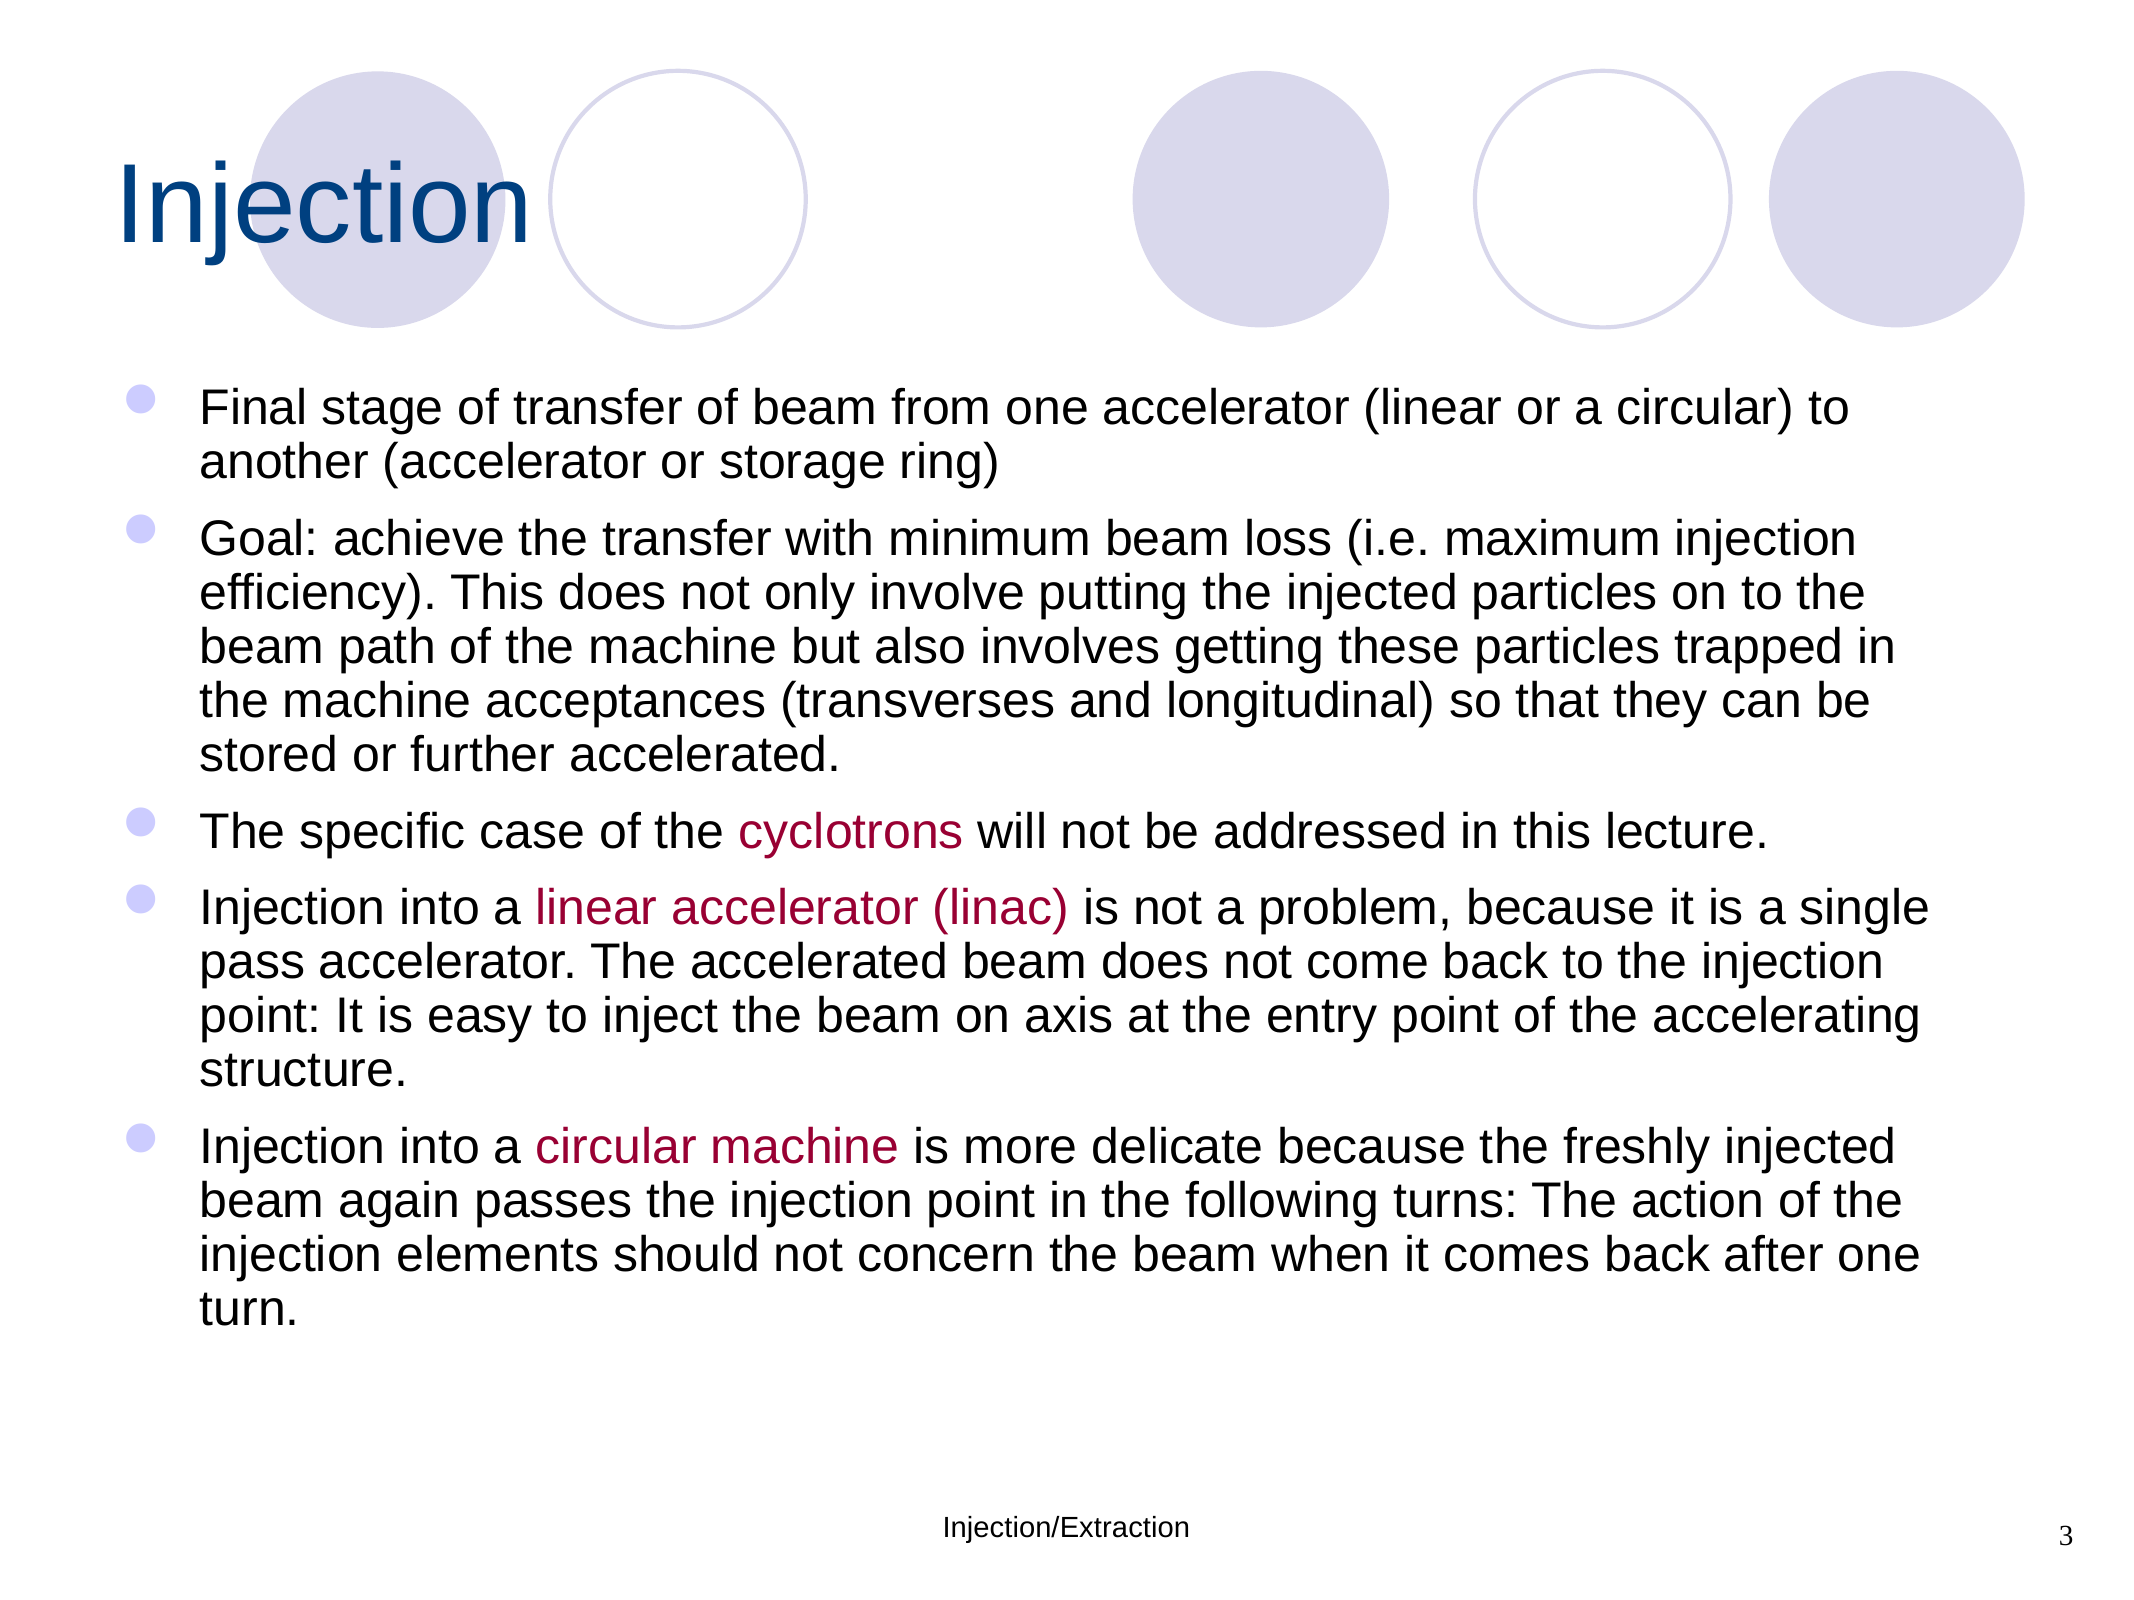

# Injection
Final stage of transfer of beam from one accelerator (linear or a circular) to another (accelerator or storage ring)
Goal: achieve the transfer with minimum beam loss (i.e. maximum injection efficiency). This does not only involve putting the injected particles on to the beam path of the machine but also involves getting these particles trapped in the machine acceptances (transverses and longitudinal) so that they can be stored or further accelerated.
The specific case of the cyclotrons will not be addressed in this lecture.
Injection into a linear accelerator (linac) is not a problem, because it is a single pass accelerator. The accelerated beam does not come back to the injection point: It is easy to inject the beam on axis at the entry point of the accelerating structure.
Injection into a circular machine is more delicate because the freshly injected beam again passes the injection point in the following turns: The action of the injection elements should not concern the beam when it comes back after one turn.
3